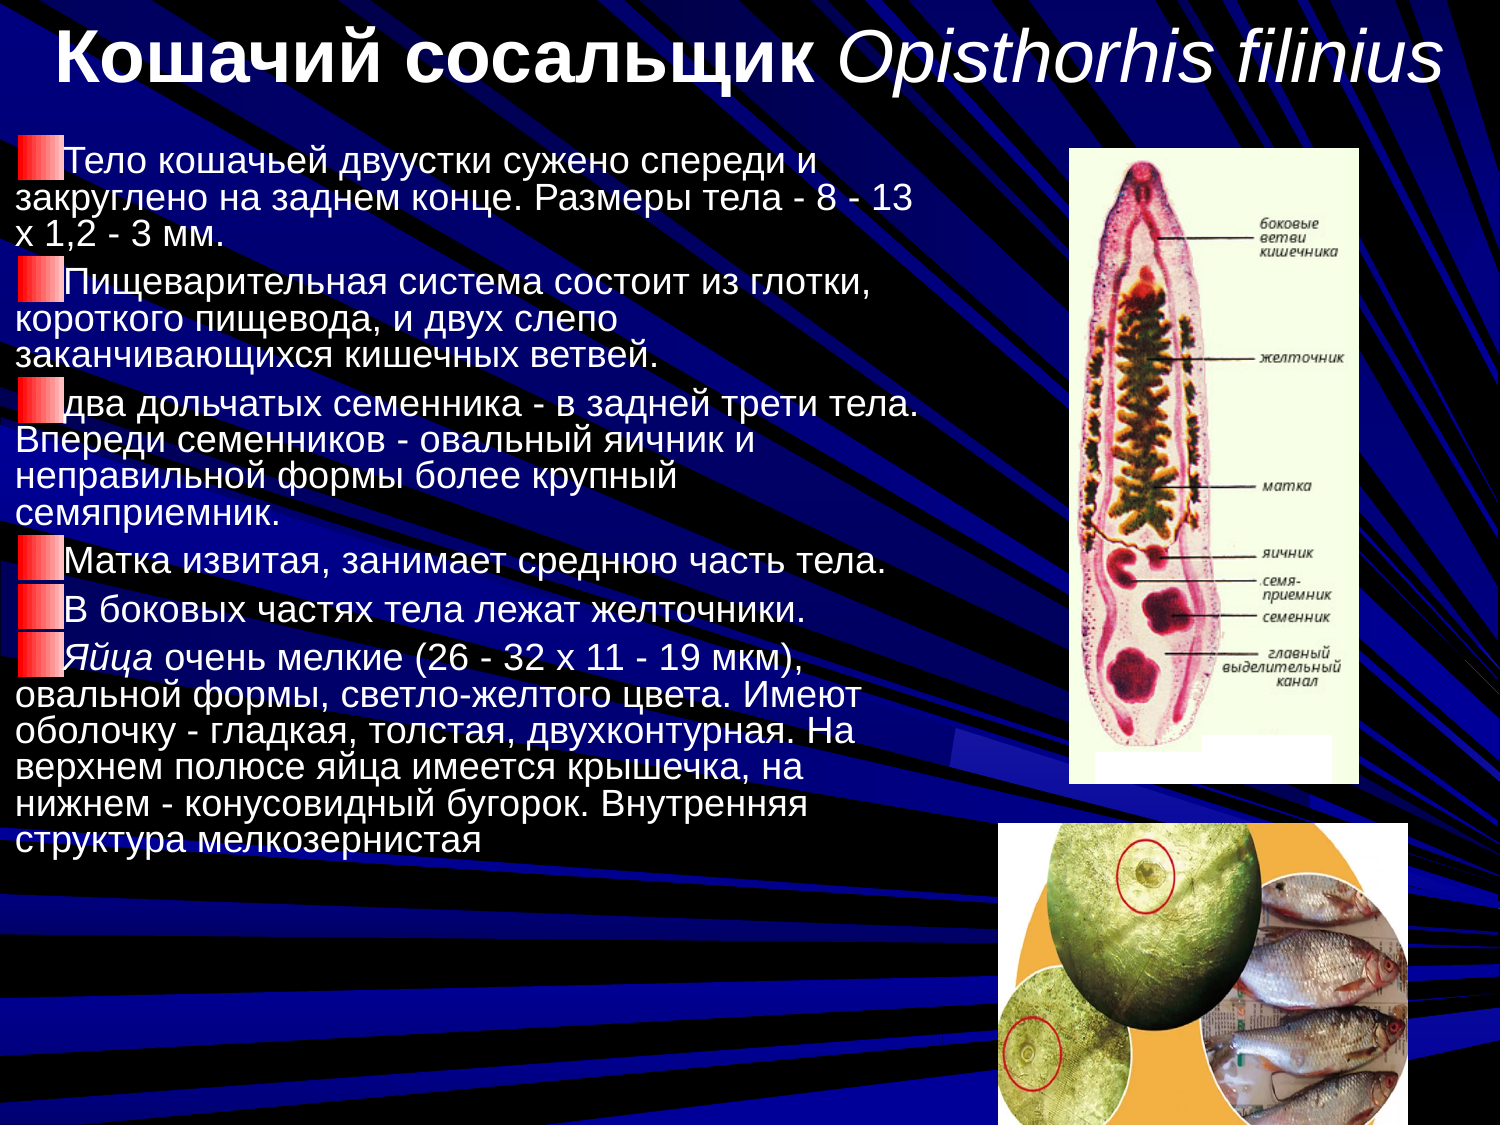

# Кошачий сосальщик Opisthorhis filinius
Тело кошачьей двуустки сужено спереди и закруглено на заднем конце. Размеры тела - 8 - 13 х 1,2 - 3 мм.
Пищеварительная система состоит из глотки, короткого пищевода, и двух слепо заканчивающихся кишечных ветвей.
два дольчатых семенника - в задней трети тела. Впереди семенников - овальный яичник и неправильной формы более крупный семяприемник.
Матка извитая, занимает среднюю часть тела.
В боковых частях тела лежат желточники.
Яйца очень мелкие (26 - 32 х 11 - 19 мкм), овальной формы, светло-желтого цвета. Имеют оболочку - гладкая, толстая, двухконтурная. На верхнем полюсе яйца имеется крышечка, на нижнем - конусовидный бугорок. Внутренняя структура мелкозернистая